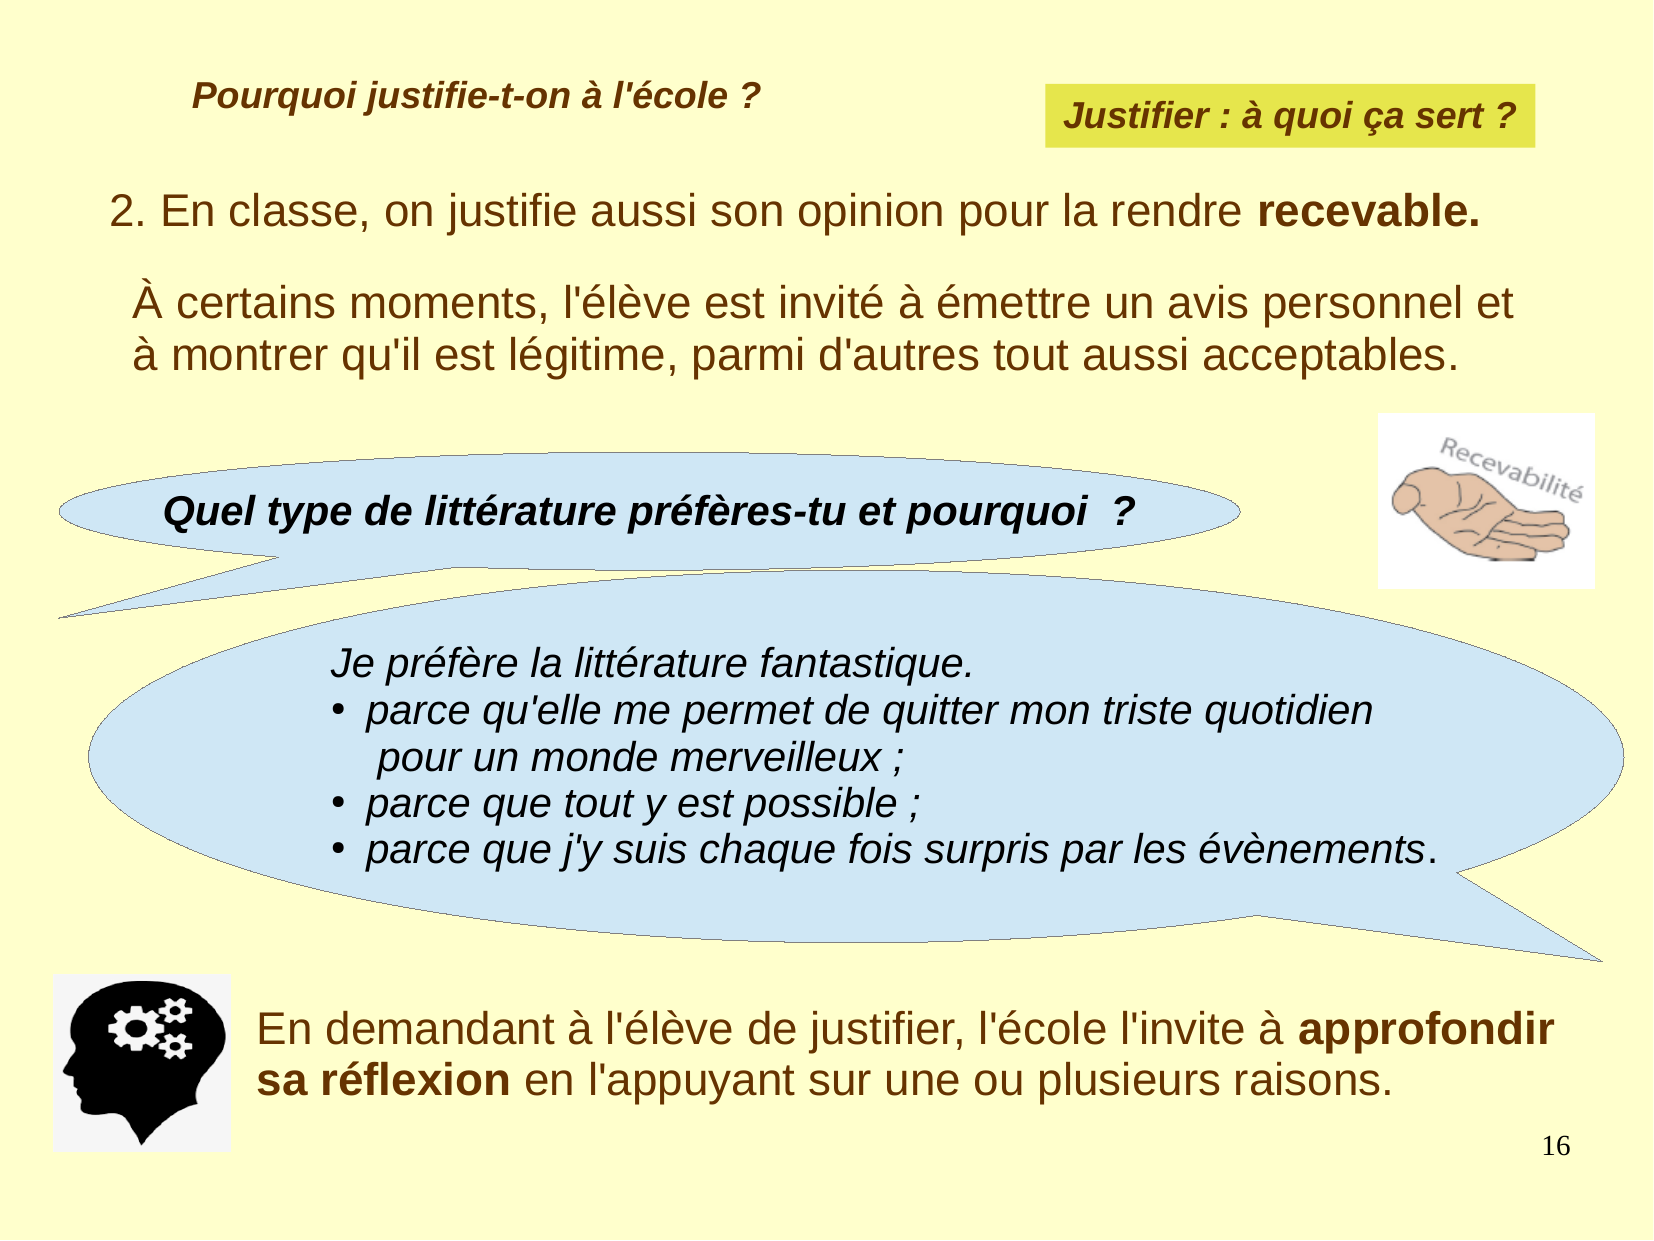

Pourquoi justifie-t-on à l'école ?
Justifier : à quoi ça sert ?
2. En classe, on justifie aussi son opinion pour la rendre recevable.
À certains moments, l'élève est invité à émettre un avis personnel et à montrer qu'il est légitime, parmi d'autres tout aussi acceptables.
Quel type de littérature préfères-tu et pourquoi  ?
Je préfère la littérature fantastique.
parce qu'elle me permet de quitter mon triste quotidien
 pour un monde merveilleux ;
parce que tout y est possible ;
parce que j'y suis chaque fois surpris par les évènements.
En demandant à l'élève de justifier, l'école l'invite à approfondir sa réflexion en l'appuyant sur une ou plusieurs raisons.
16